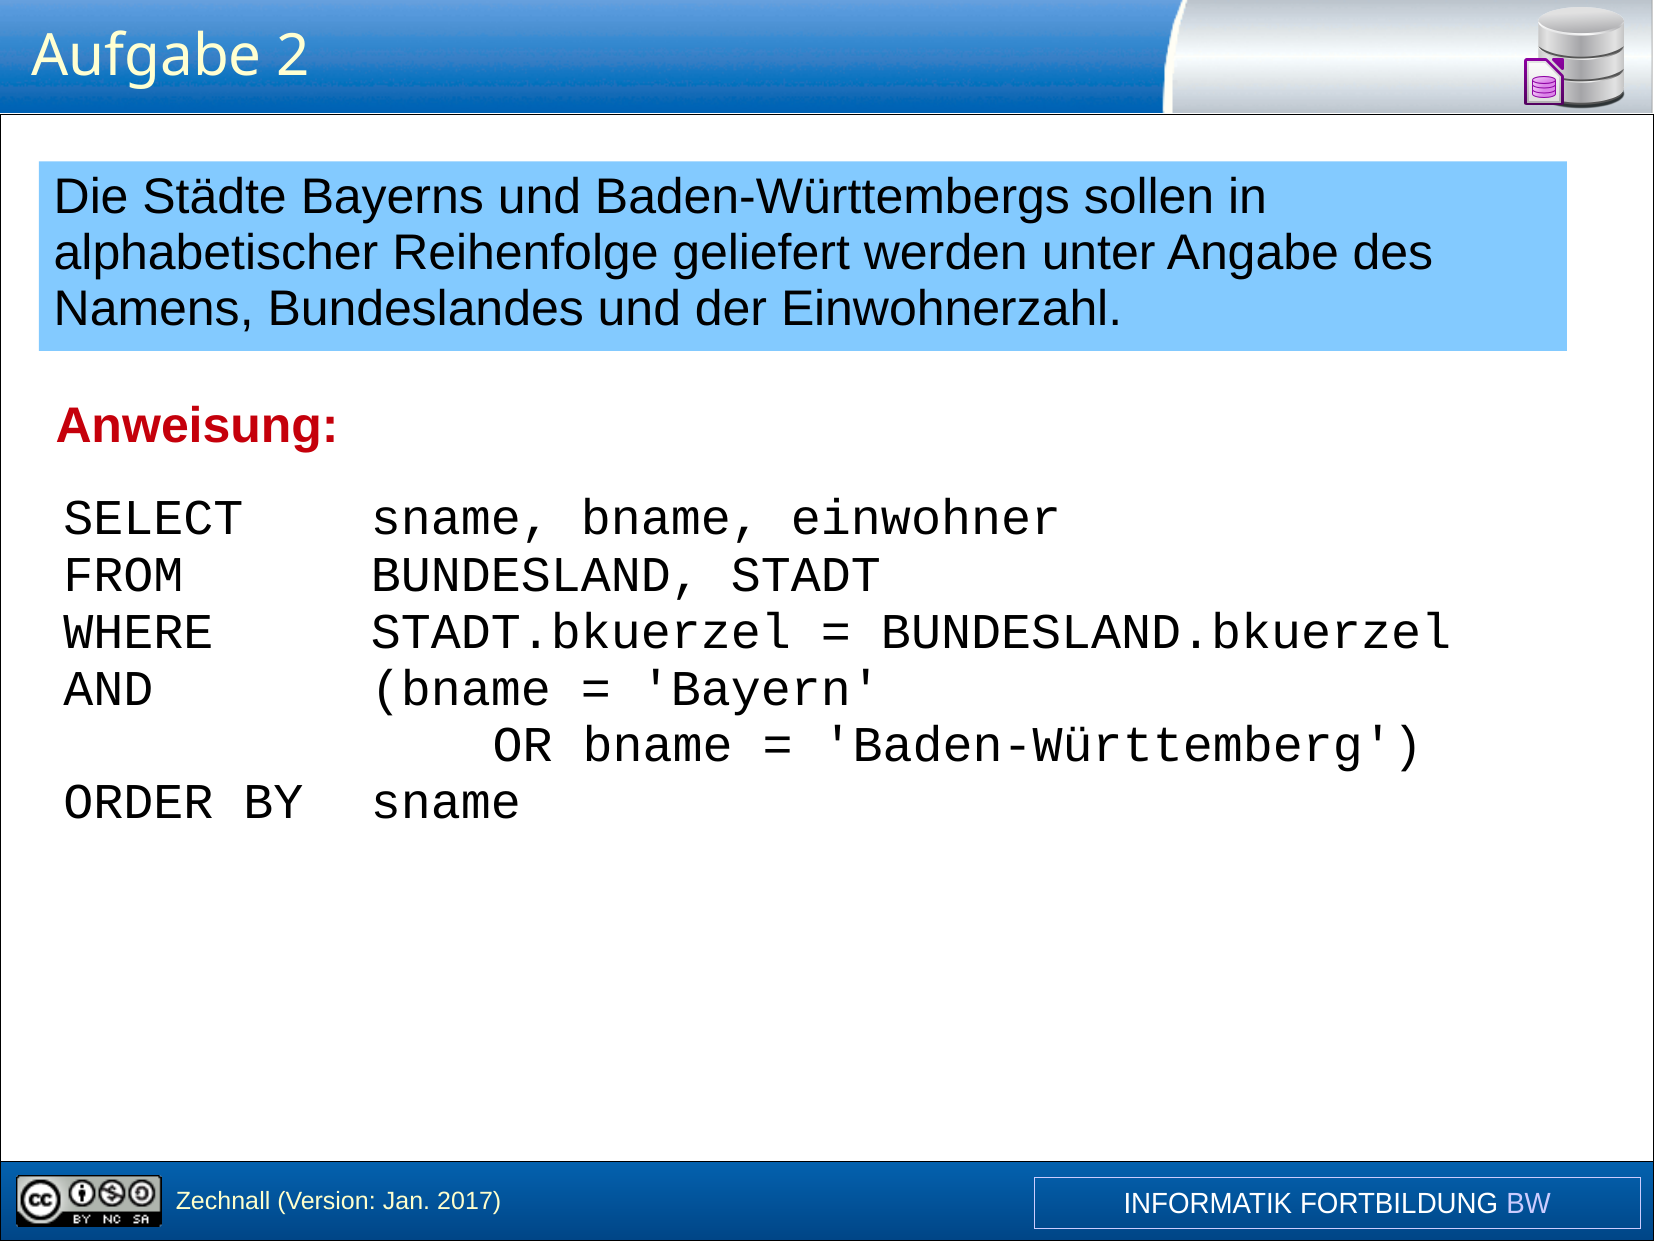

# Aufgabe 2
Die Städte Bayerns und Baden-Württembergs sollen in alphabetischer Reihenfolge geliefert werden unter Angabe des Namens, Bundeslandes und der Einwohnerzahl.
Anweisung:
SELECT	sname, bname, einwohner
FROM	BUNDESLAND, STADT
WHERE	STADT.bkuerzel = BUNDESLAND.bkuerzel
AND	(bname = 'Bayern'
		 OR bname = 'Baden-Württemberg')
ORDER BY	sname